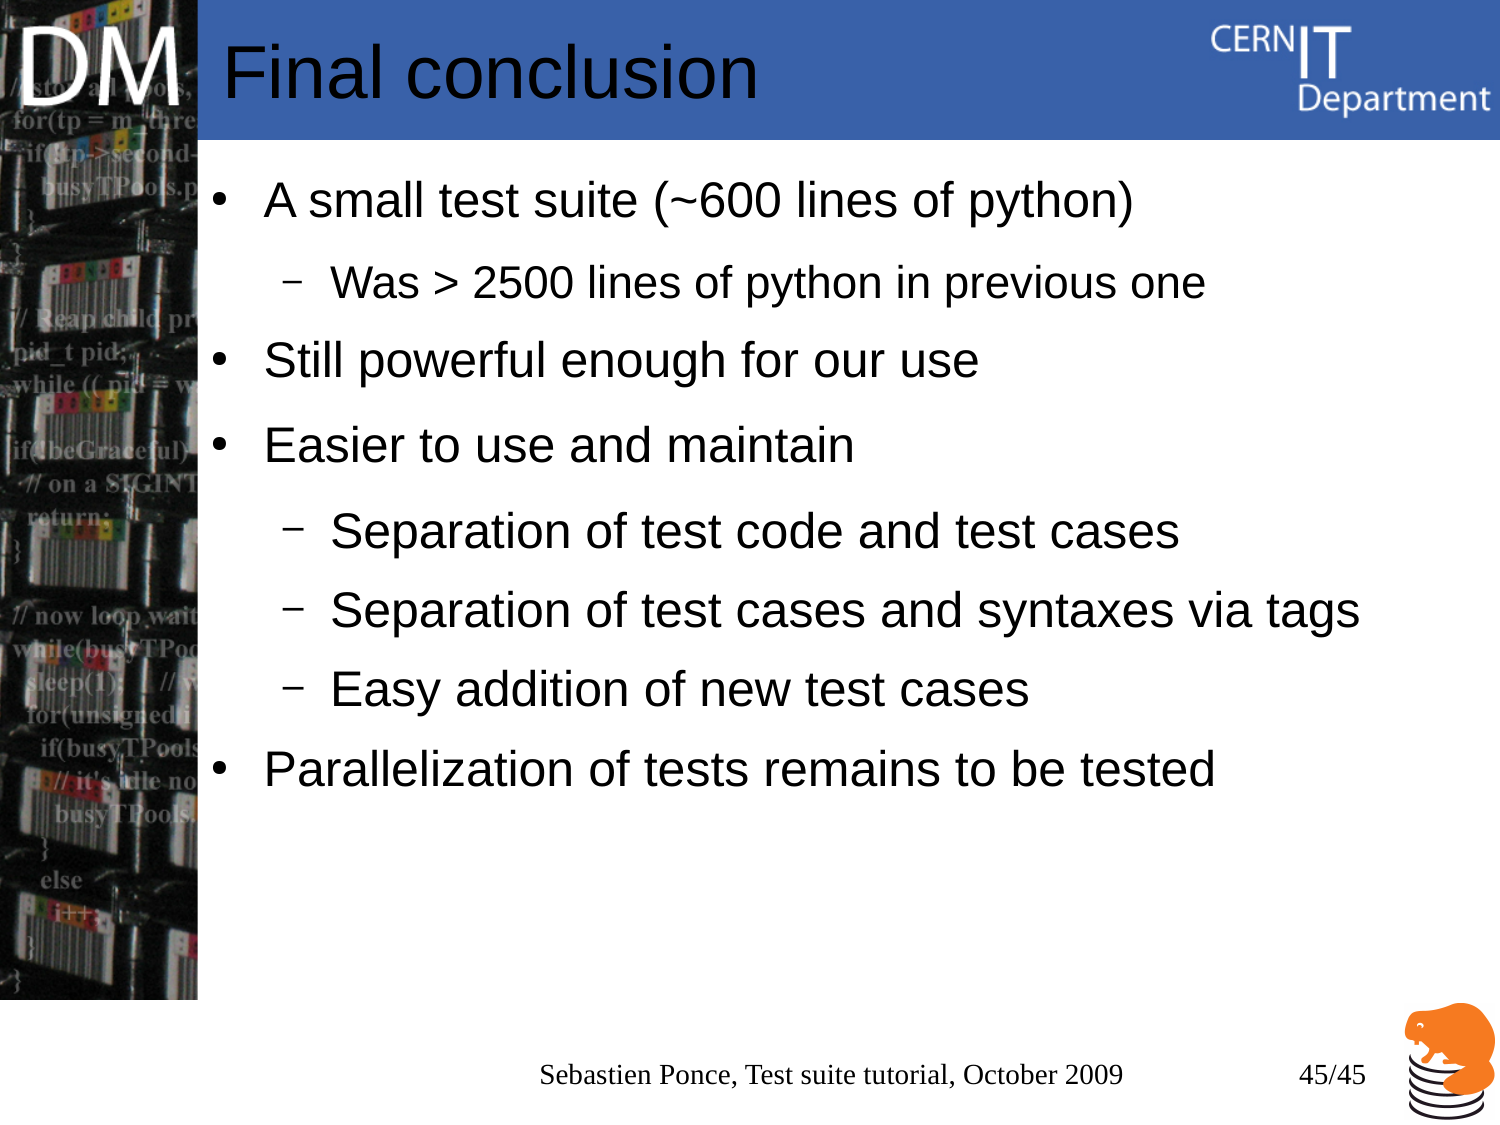

# Final conclusion
A small test suite (~600 lines of python)
Was > 2500 lines of python in previous one
Still powerful enough for our use
Easier to use and maintain
Separation of test code and test cases
Separation of test cases and syntaxes via tags
Easy addition of new test cases
Parallelization of tests remains to be tested